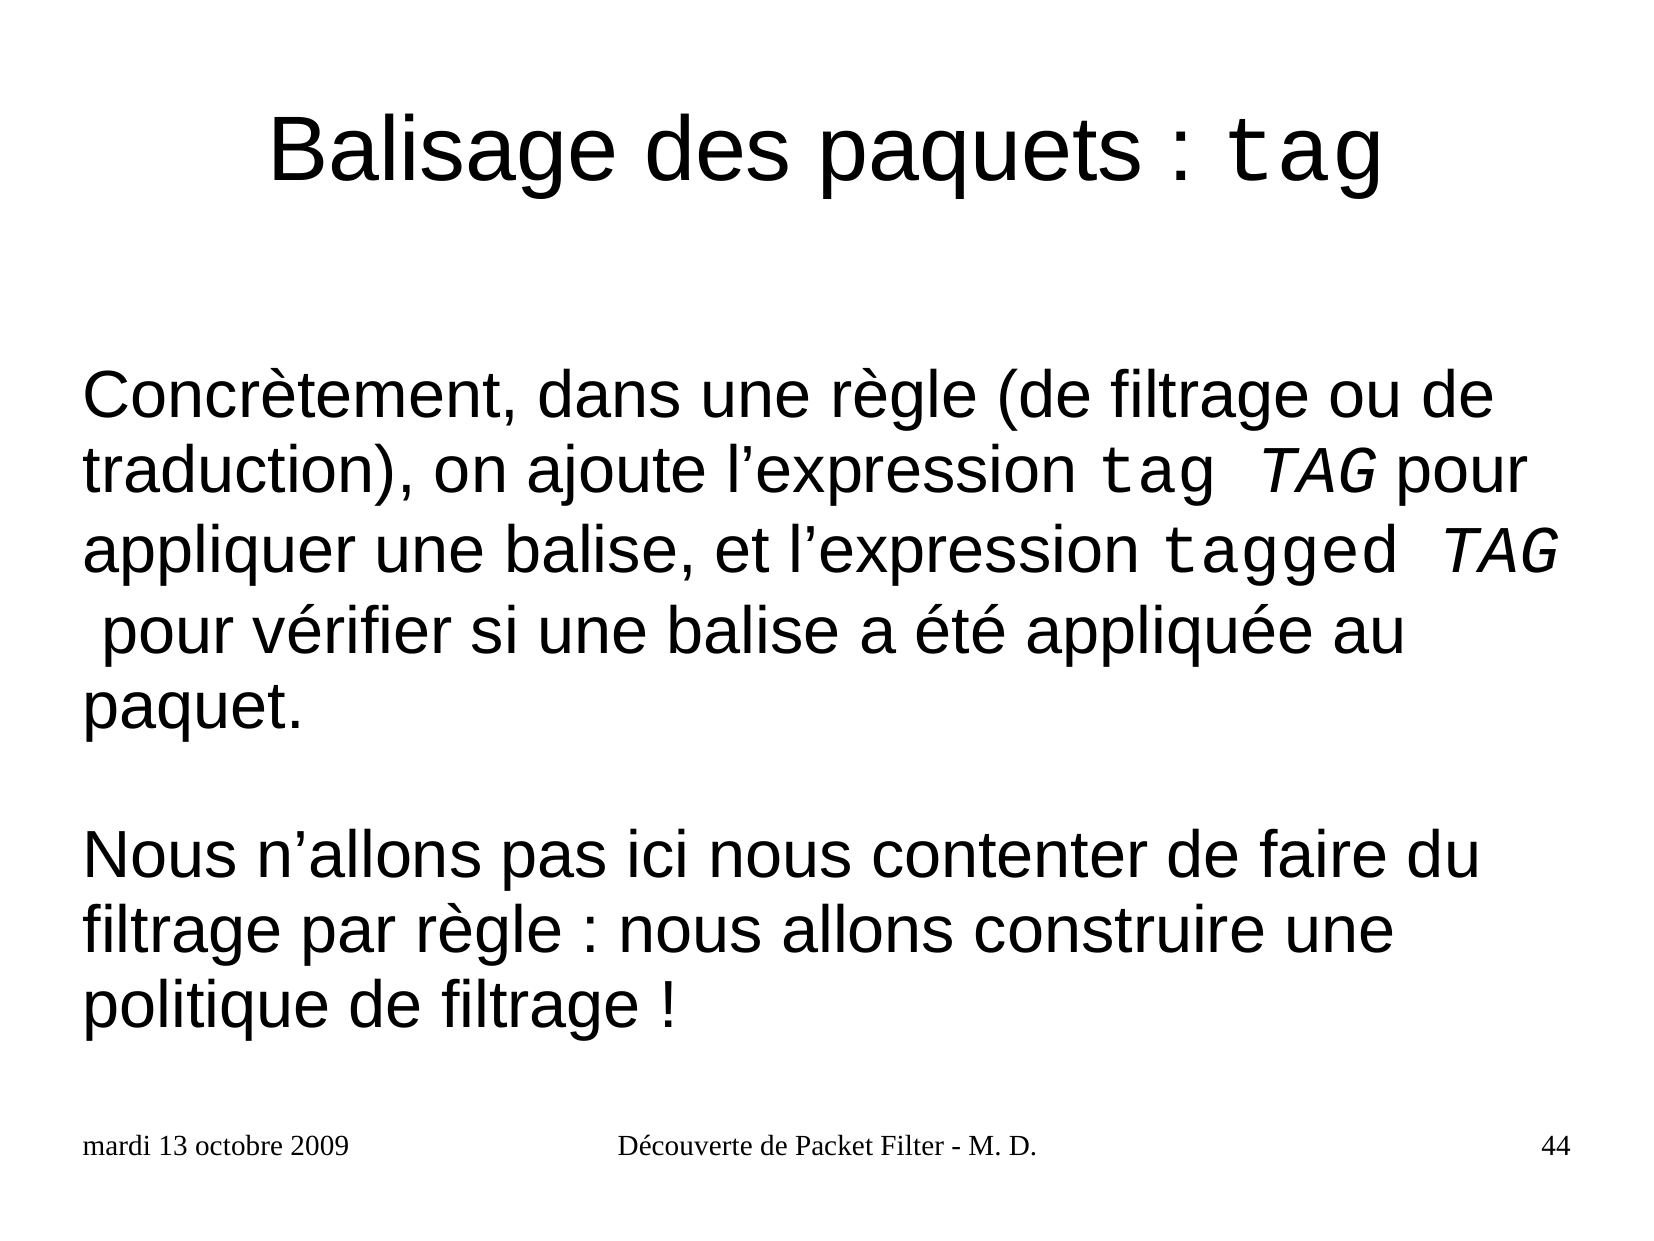

# Balisage des paquets : tag
Concrètement, dans une règle (de filtrage ou de traduction), on ajoute l’expression tag TAG pour appliquer une balise, et l’expression tagged TAG pour vérifier si une balise a été appliquée au paquet.
Nous n’allons pas ici nous contenter de faire du filtrage par règle : nous allons construire une politique de filtrage !
mardi 13 octobre 2009
Découverte de Packet Filter - M. D.
44